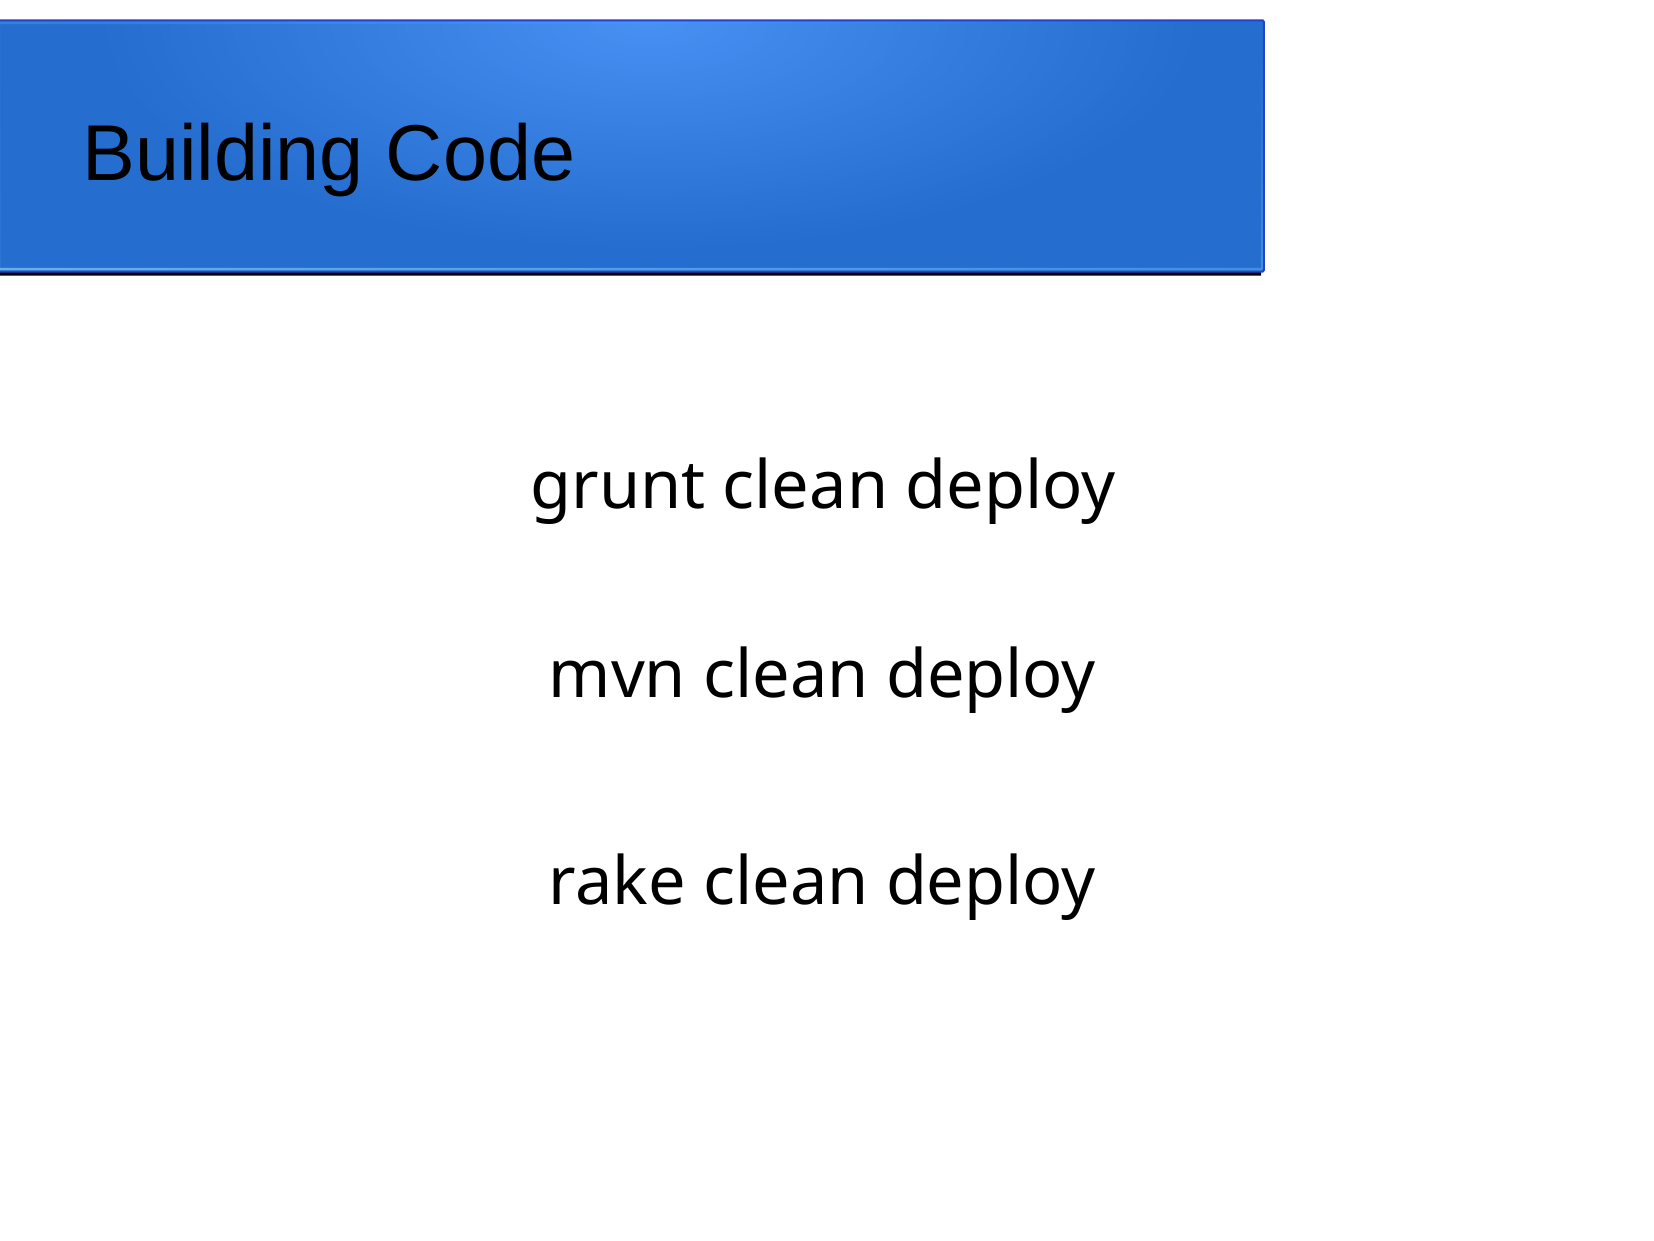

# Building Code
grunt clean deploy
mvn clean deploy
rake clean deploy